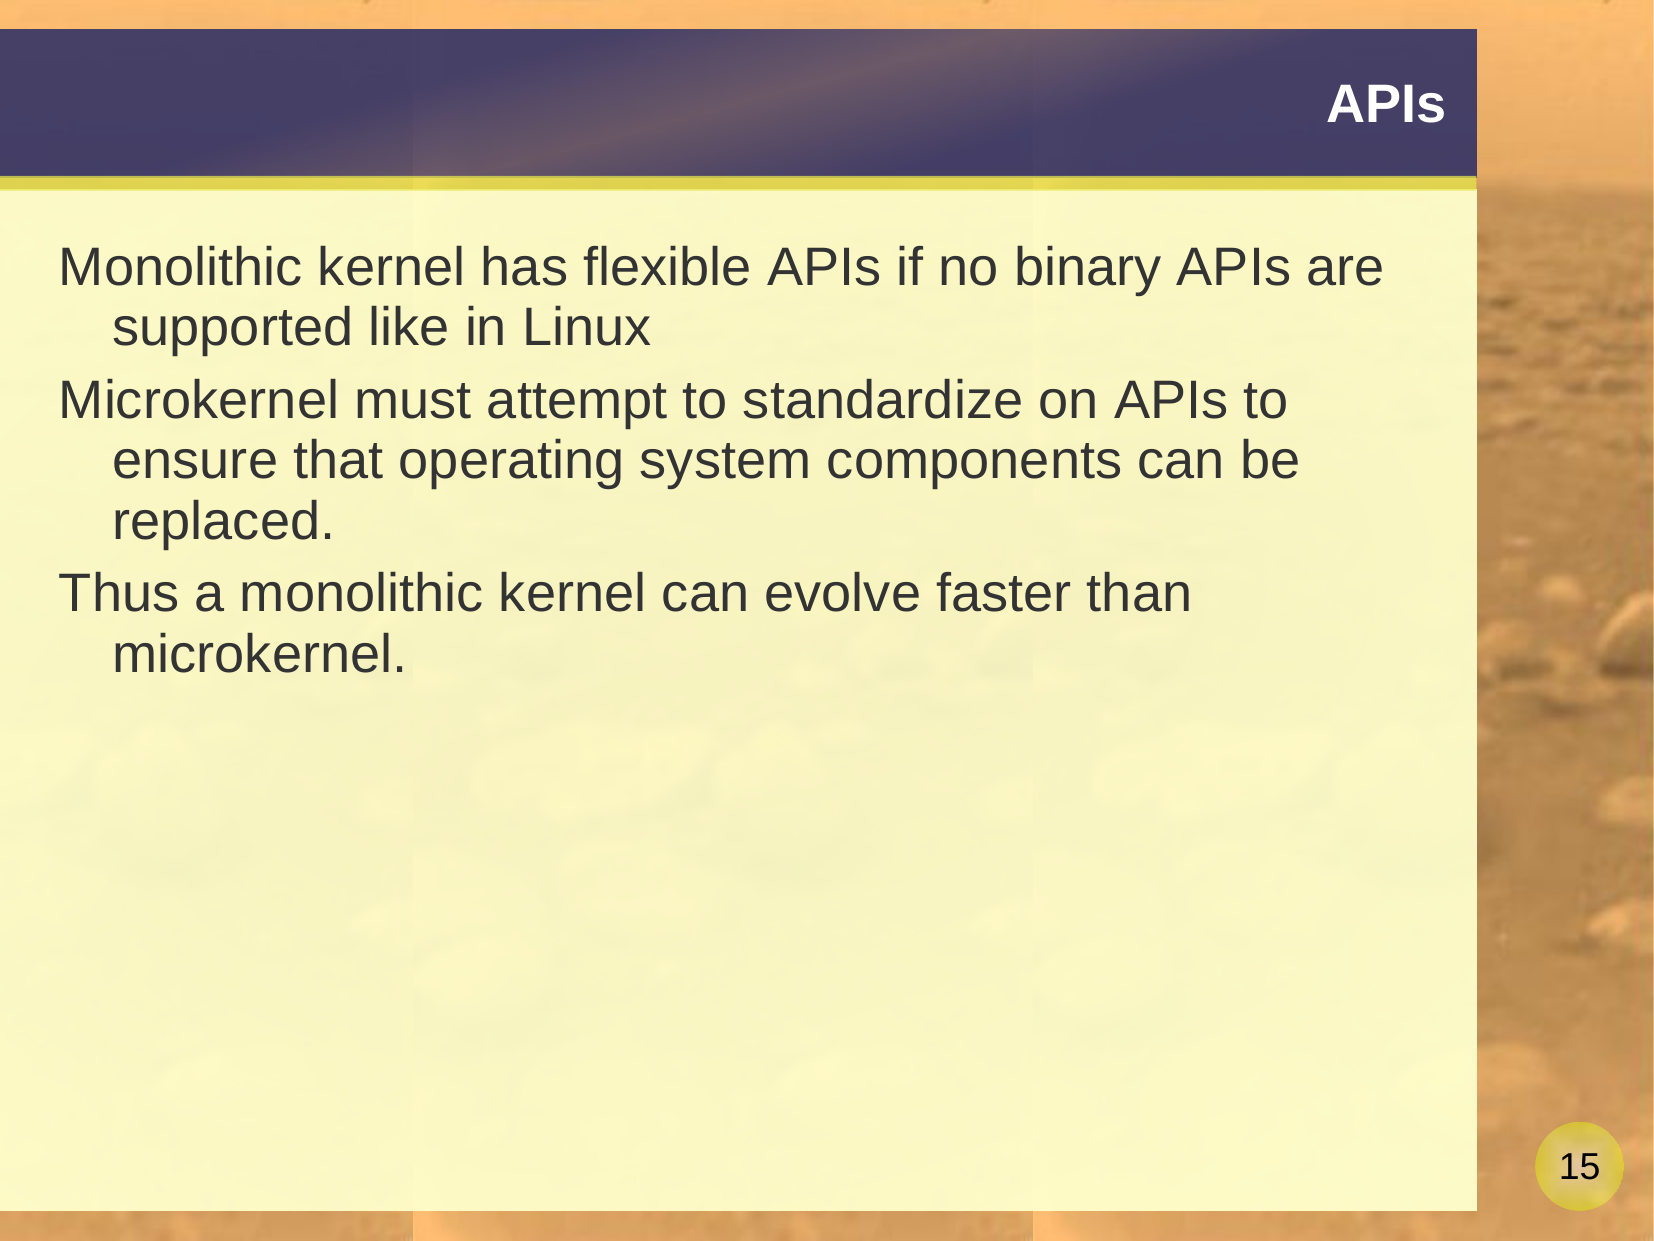

# APIs
Monolithic kernel has flexible APIs if no binary APIs are supported like in Linux
Microkernel must attempt to standardize on APIs to ensure that operating system components can be replaced.
Thus a monolithic kernel can evolve faster than microkernel.